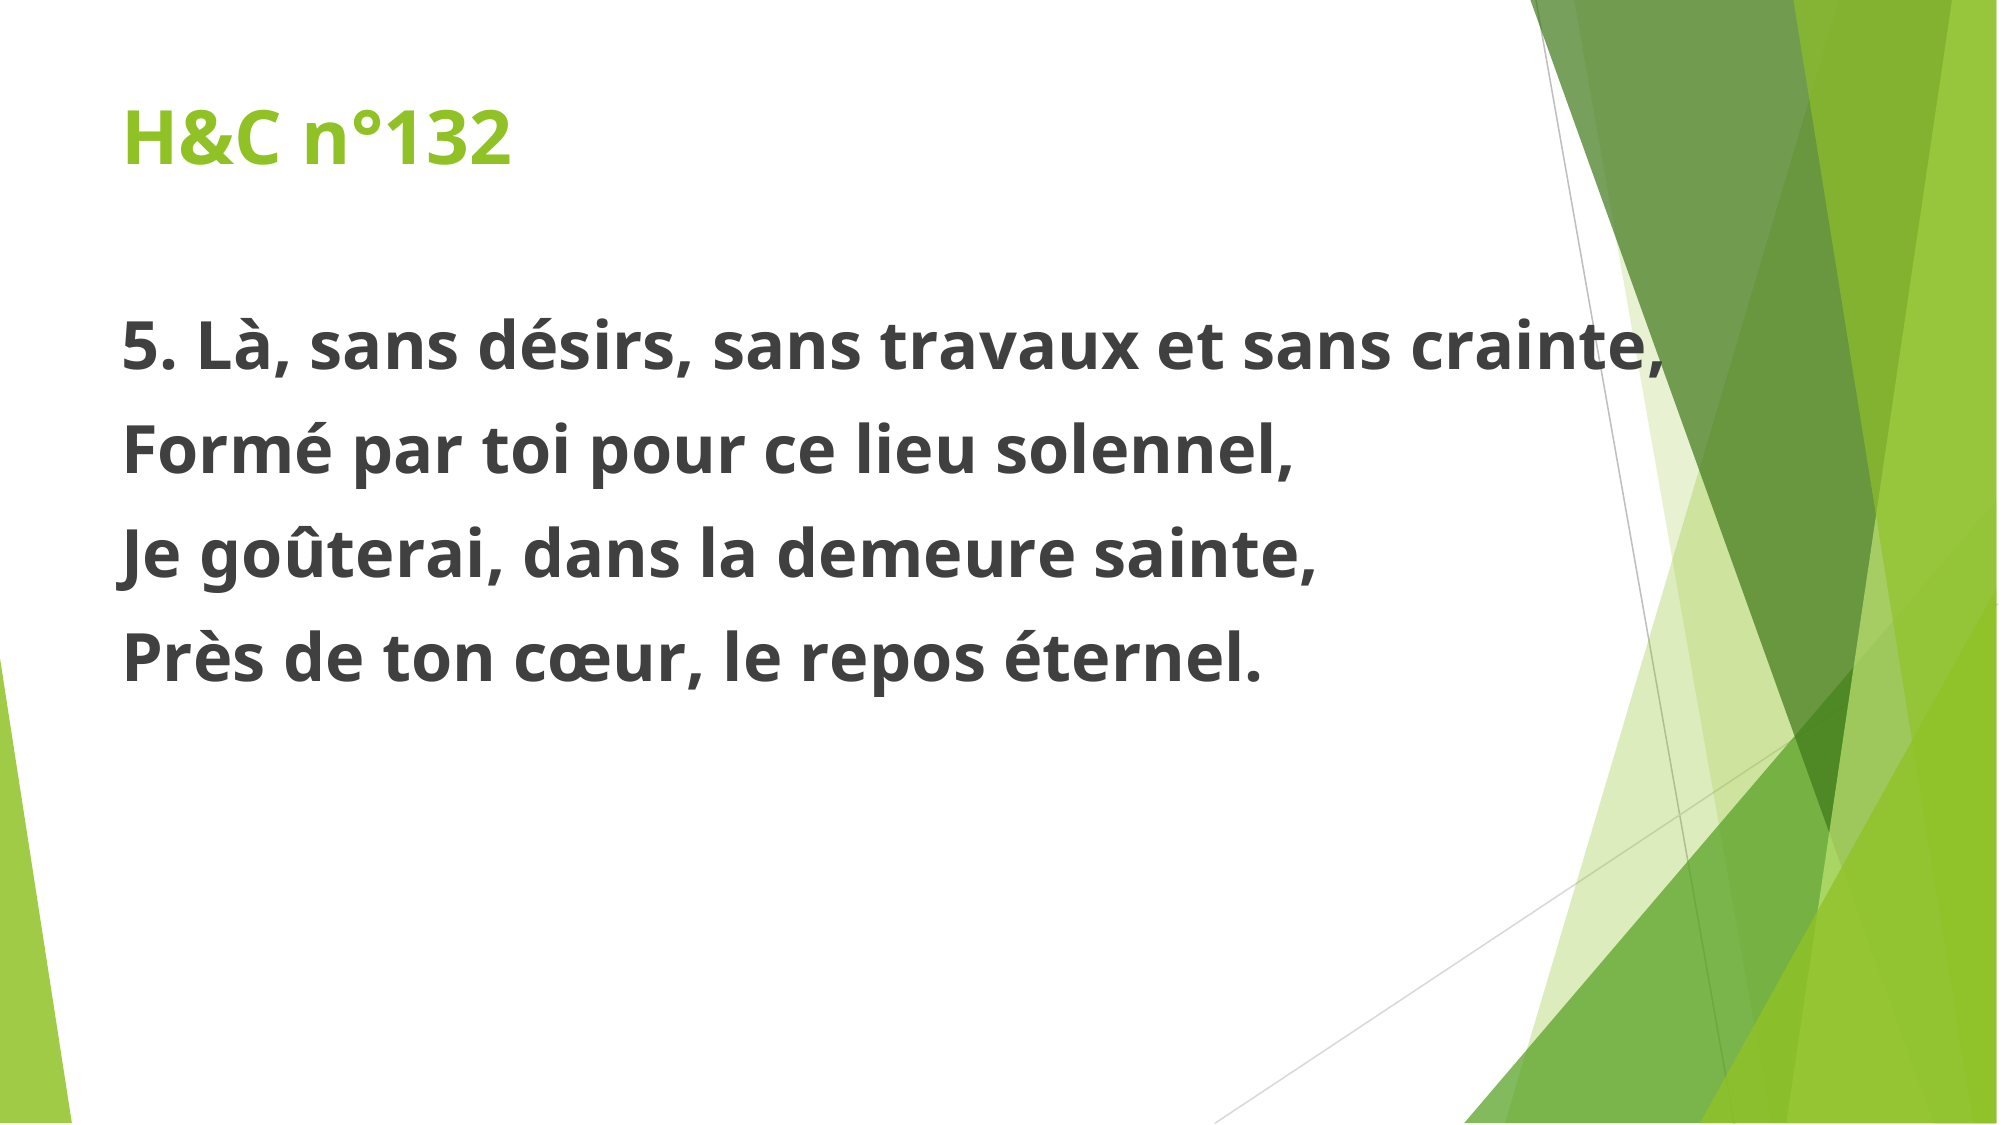

H&C n°132
5. Là, sans désirs, sans travaux et sans crainte,
Formé par toi pour ce lieu solennel,
Je goûterai, dans la demeure sainte,
Près de ton cœur, le repos éternel.